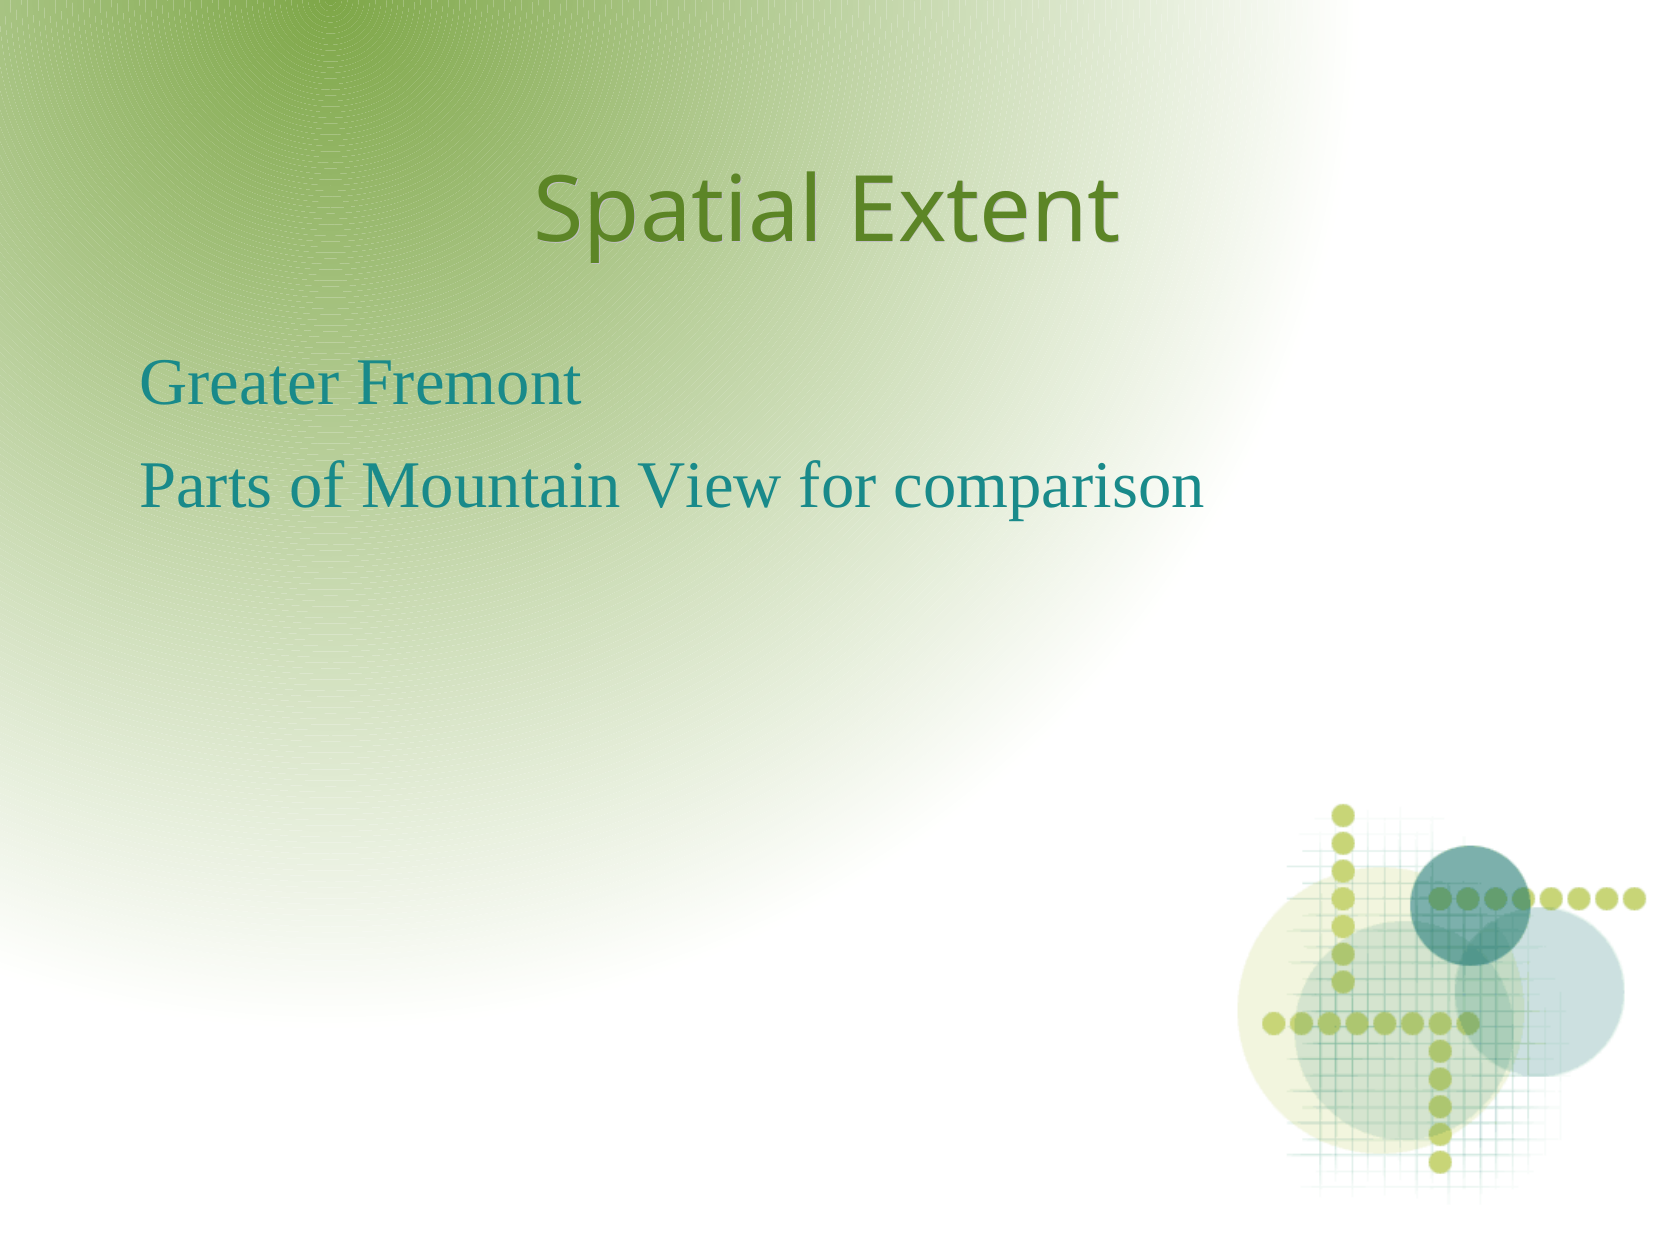

# Spatial Extent
Greater Fremont
Parts of Mountain View for comparison